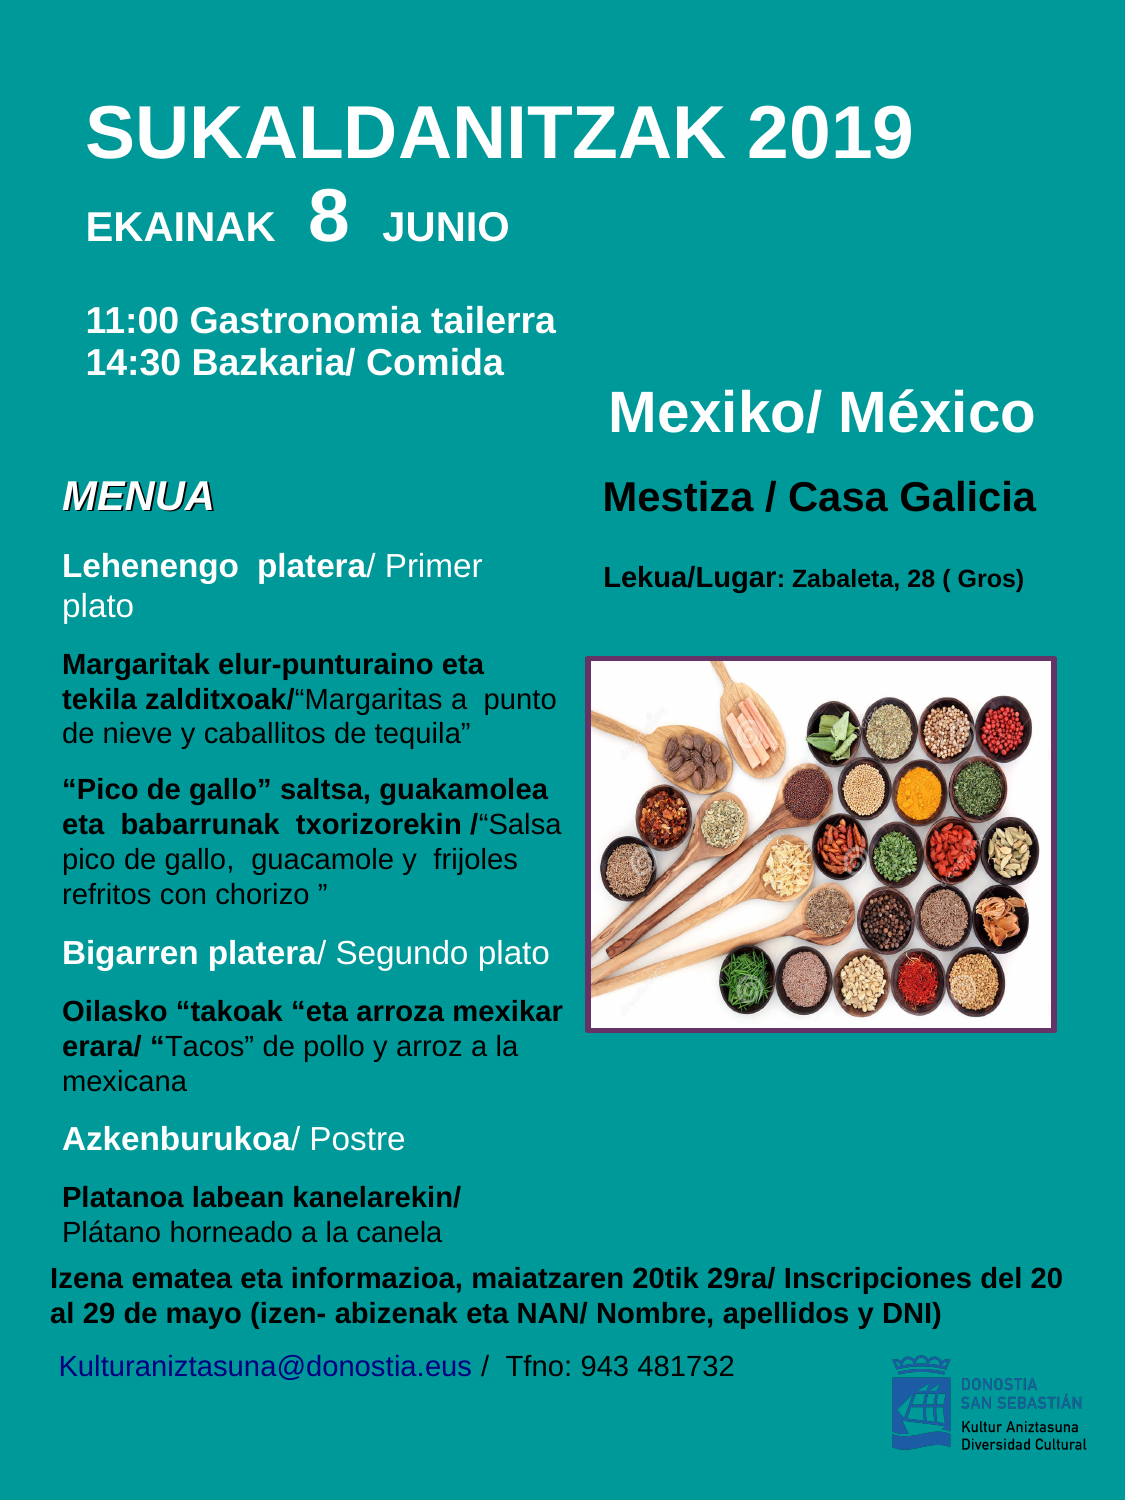

# SUKALDANITZAK 2019 EKAINAK 8 JUNIO 11:00 Gastronomia tailerra 14:30 Bazkaria/ Comida
Mexiko/ México
 Mestiza / Casa Galicia
Lekua/Lugar: Zabaleta, 28 ( Gros)
MENUA
Lehenengo platera/ Primer plato
Margaritak elur-punturaino eta tekila zalditxoak/“Margaritas a punto de nieve y caballitos de tequila”
“Pico de gallo” saltsa, guakamolea eta babarrunak txorizorekin /“Salsa pico de gallo, guacamole y frijoles refritos con chorizo ”
Bigarren platera/ Segundo plato
Oilasko “takoak “eta arroza mexikar erara/ “Tacos” de pollo y arroz a la mexicana
Azkenburukoa/ Postre
Platanoa labean kanelarekin/ Plátano horneado a la canela
Izena ematea eta informazioa, maiatzaren 20tik 29ra/ Inscripciones del 20 al 29 de mayo (izen- abizenak eta NAN/ Nombre, apellidos y DNI)
 Kulturaniztasuna@donostia.eus / Tfno: 943 481732